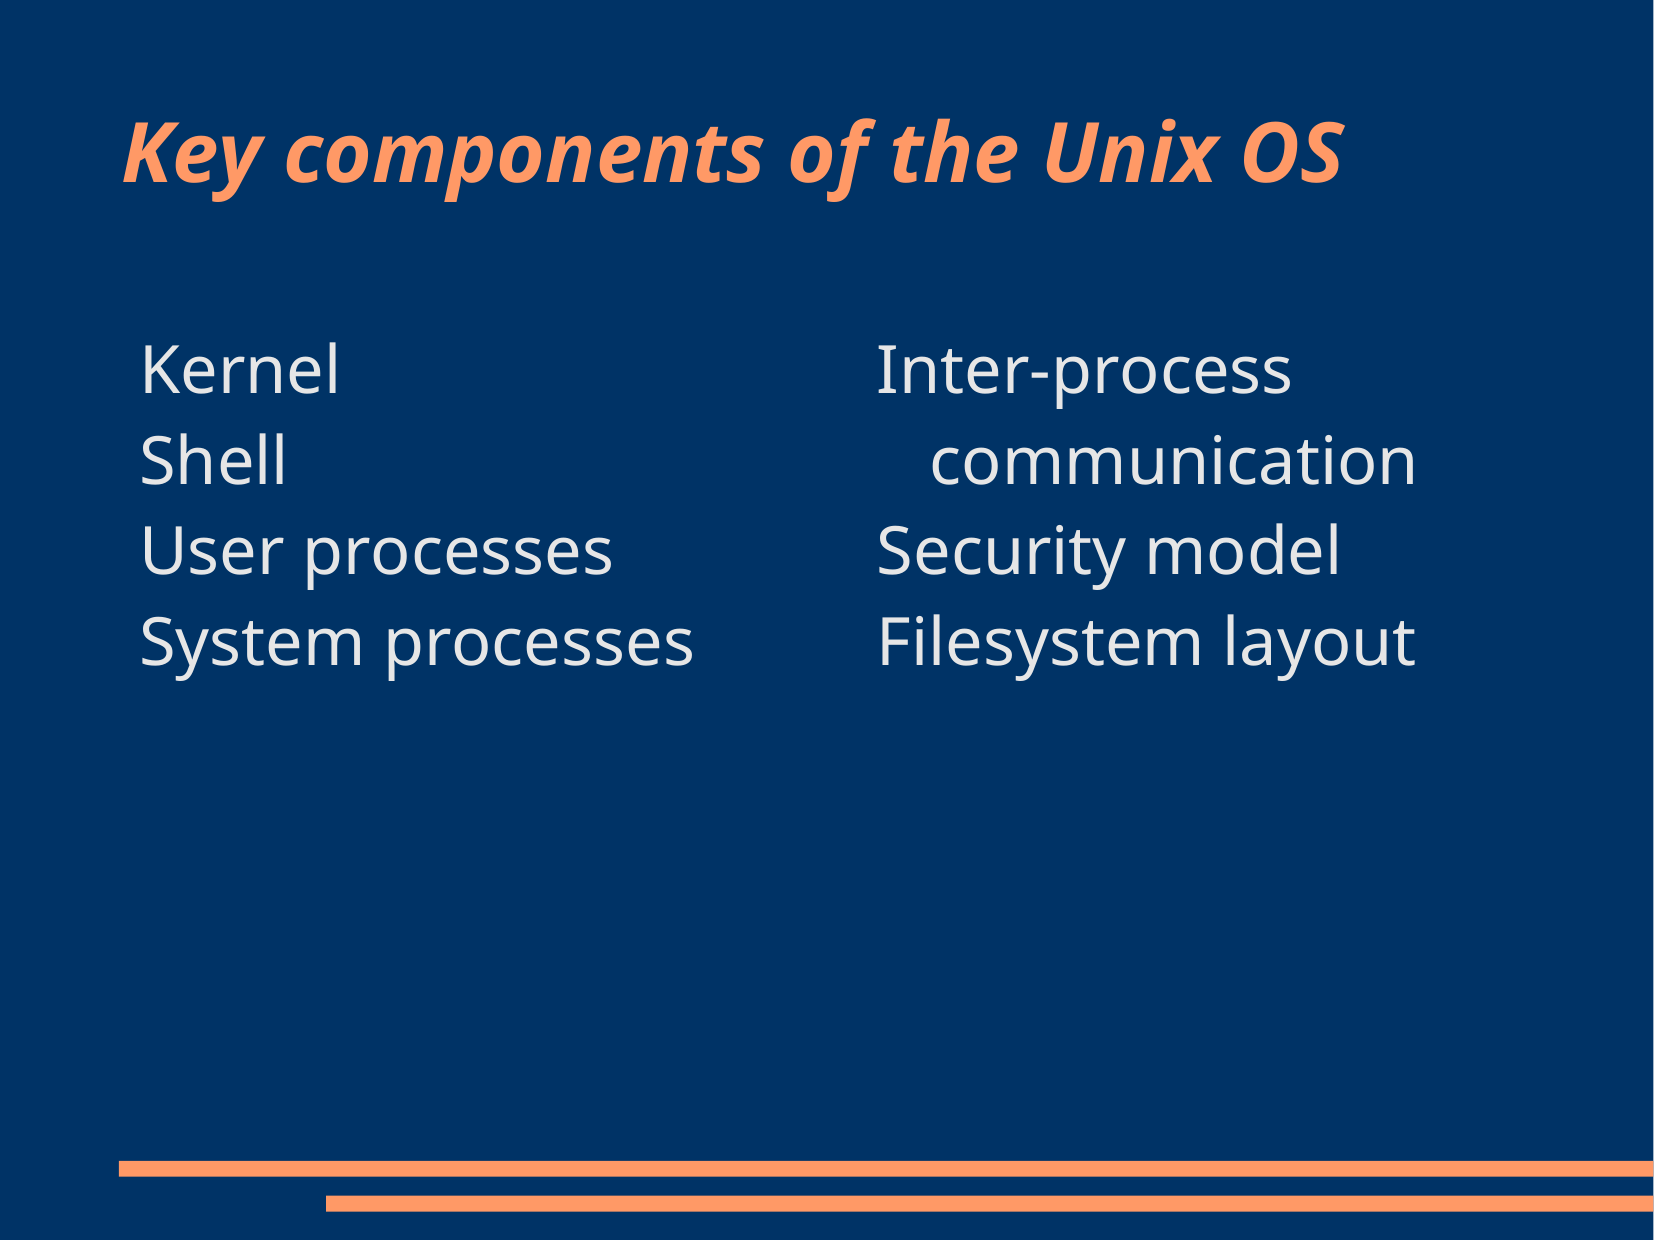

# Key components of the Unix OS
Kernel
Shell
User processes
System processes
Inter-process communication
Security model
Filesystem layout